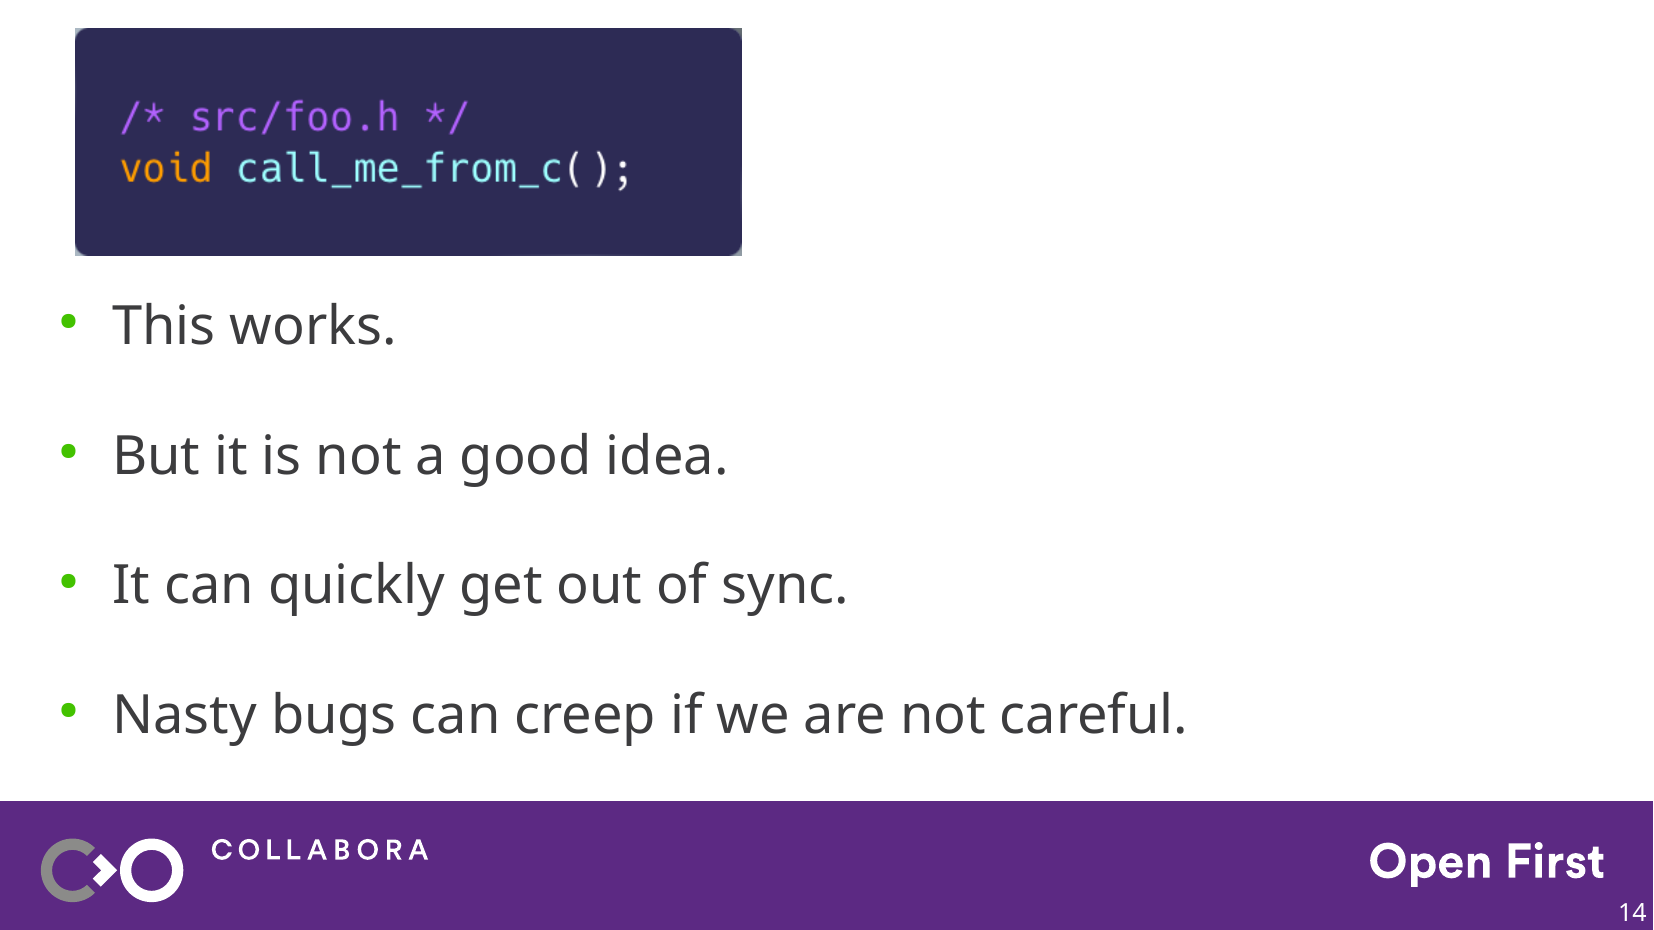

#
This works.
But it is not a good idea.
It can quickly get out of sync.
Nasty bugs can creep if we are not careful.